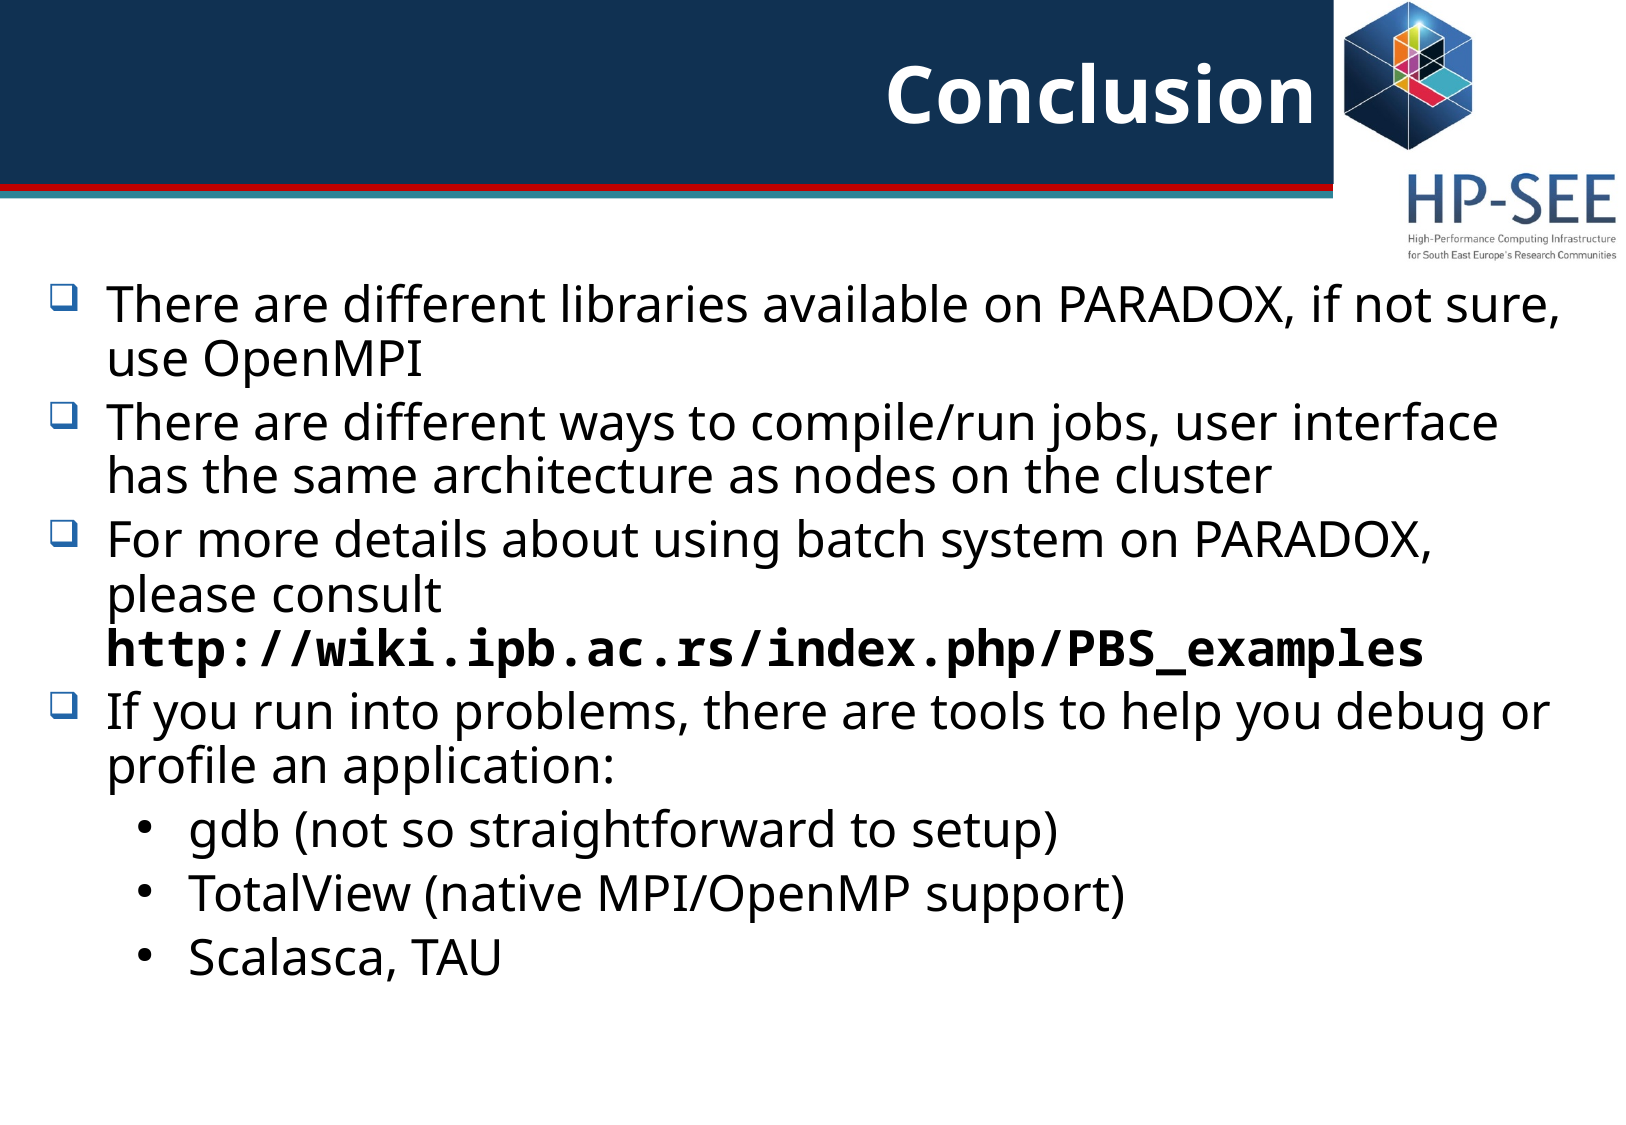

# Conclusion
There are different libraries available on PARADOX, if not sure, use OpenMPI
There are different ways to compile/run jobs, user interface has the same architecture as nodes on the cluster
For more details about using batch system on PARADOX, please consult http://wiki.ipb.ac.rs/index.php/PBS_examples
If you run into problems, there are tools to help you debug or profile an application:
gdb (not so straightforward to setup)
TotalView (native MPI/OpenMP support)
Scalasca, TAU